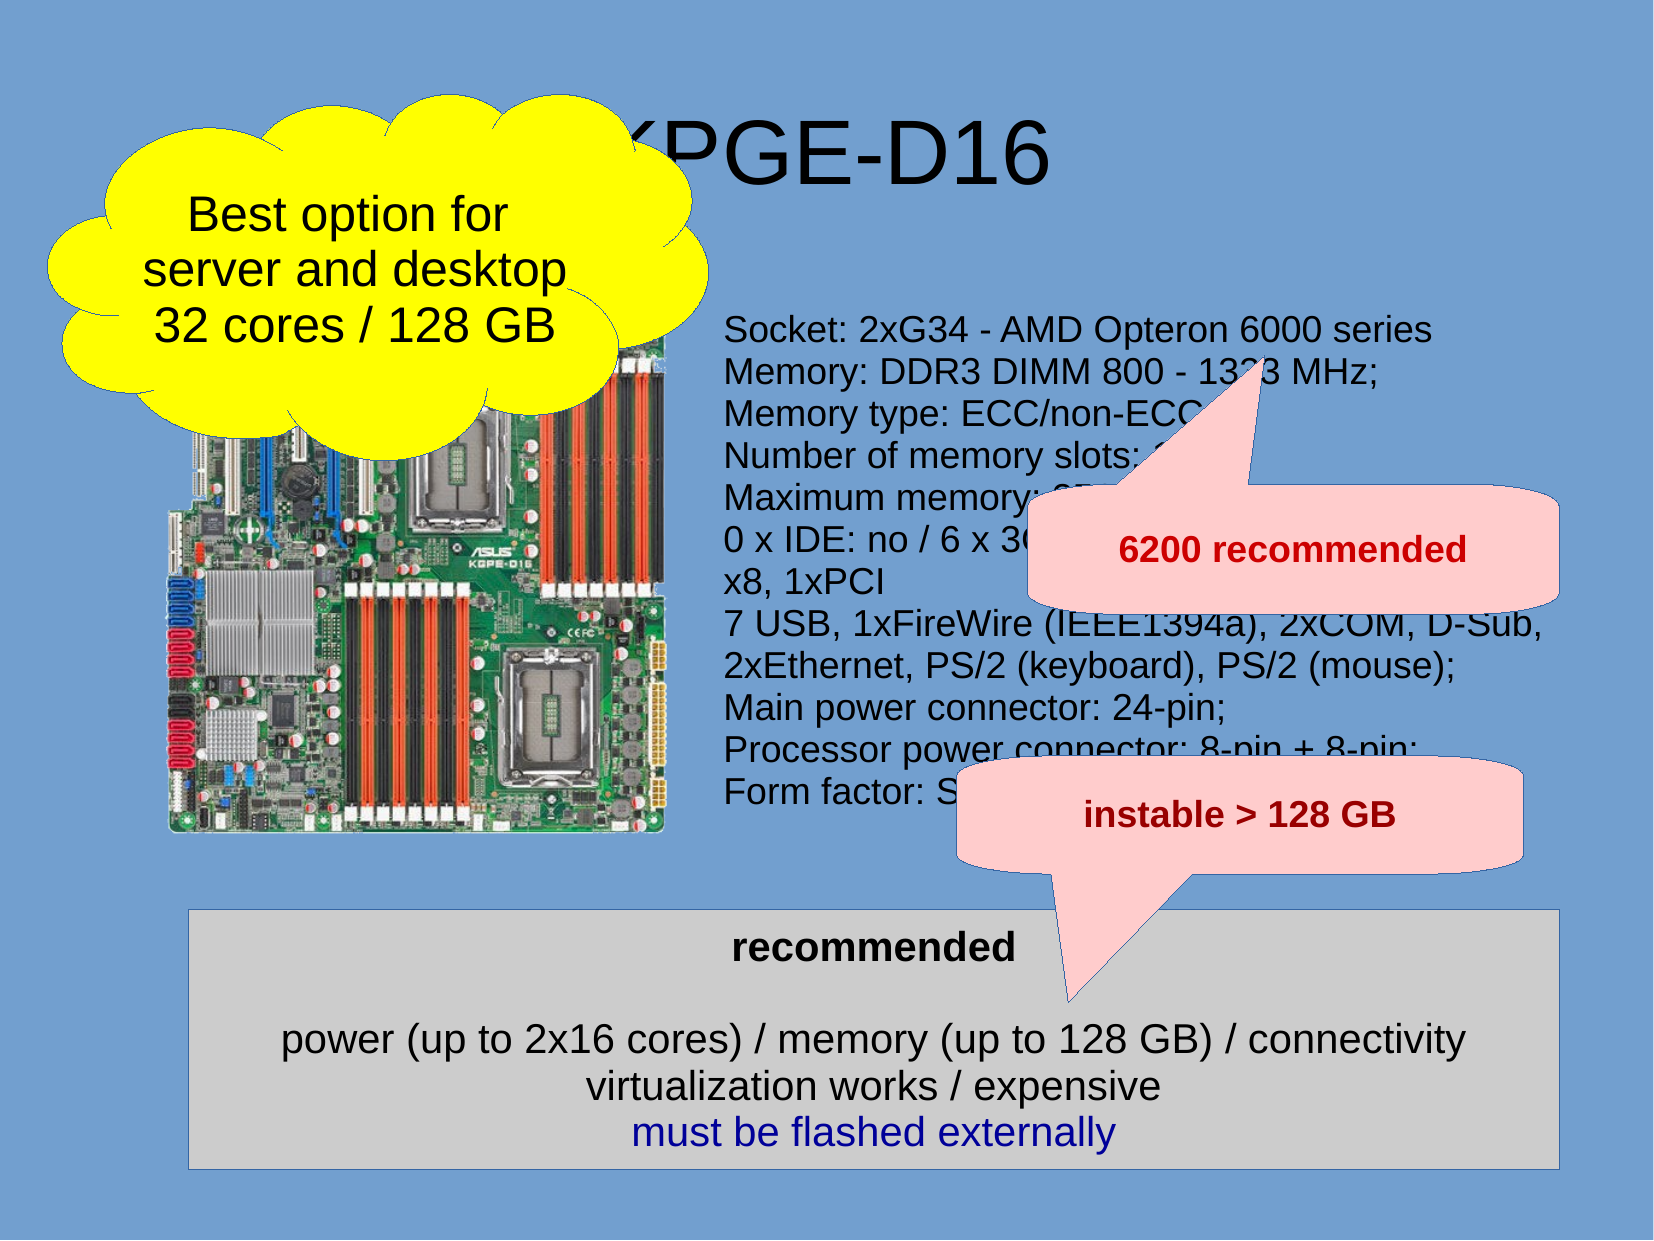

# KPGE-D16
Best option for
server and desktop
32 cores / 128 GB
Socket: 2xG34 - AMD Opteron 6000 series
Memory: DDR3 DIMM 800 - 1333 MHz;
Memory type: ECC/non-ECC;
Number of memory slots: 16;
Maximum memory: 256 GB;
0 x IDE: no / 6 x 3Gb/s / 4xPCI-E x16, 1xPCI-E x8, 1xPCI
7 USB, 1xFireWire (IEEE1394a), 2xCOM, D-Sub, 2xEthernet, PS/2 (keyboard), PS/2 (mouse);
Main power connector: 24-pin;
Processor power connector: 8-pin + 8-pin;
Form factor: SSI EEB;
6200 recommended
instable > 128 GB
recommended
power (up to 2x16 cores) / memory (up to 128 GB) / connectivity
virtualization works / expensive
must be flashed externally